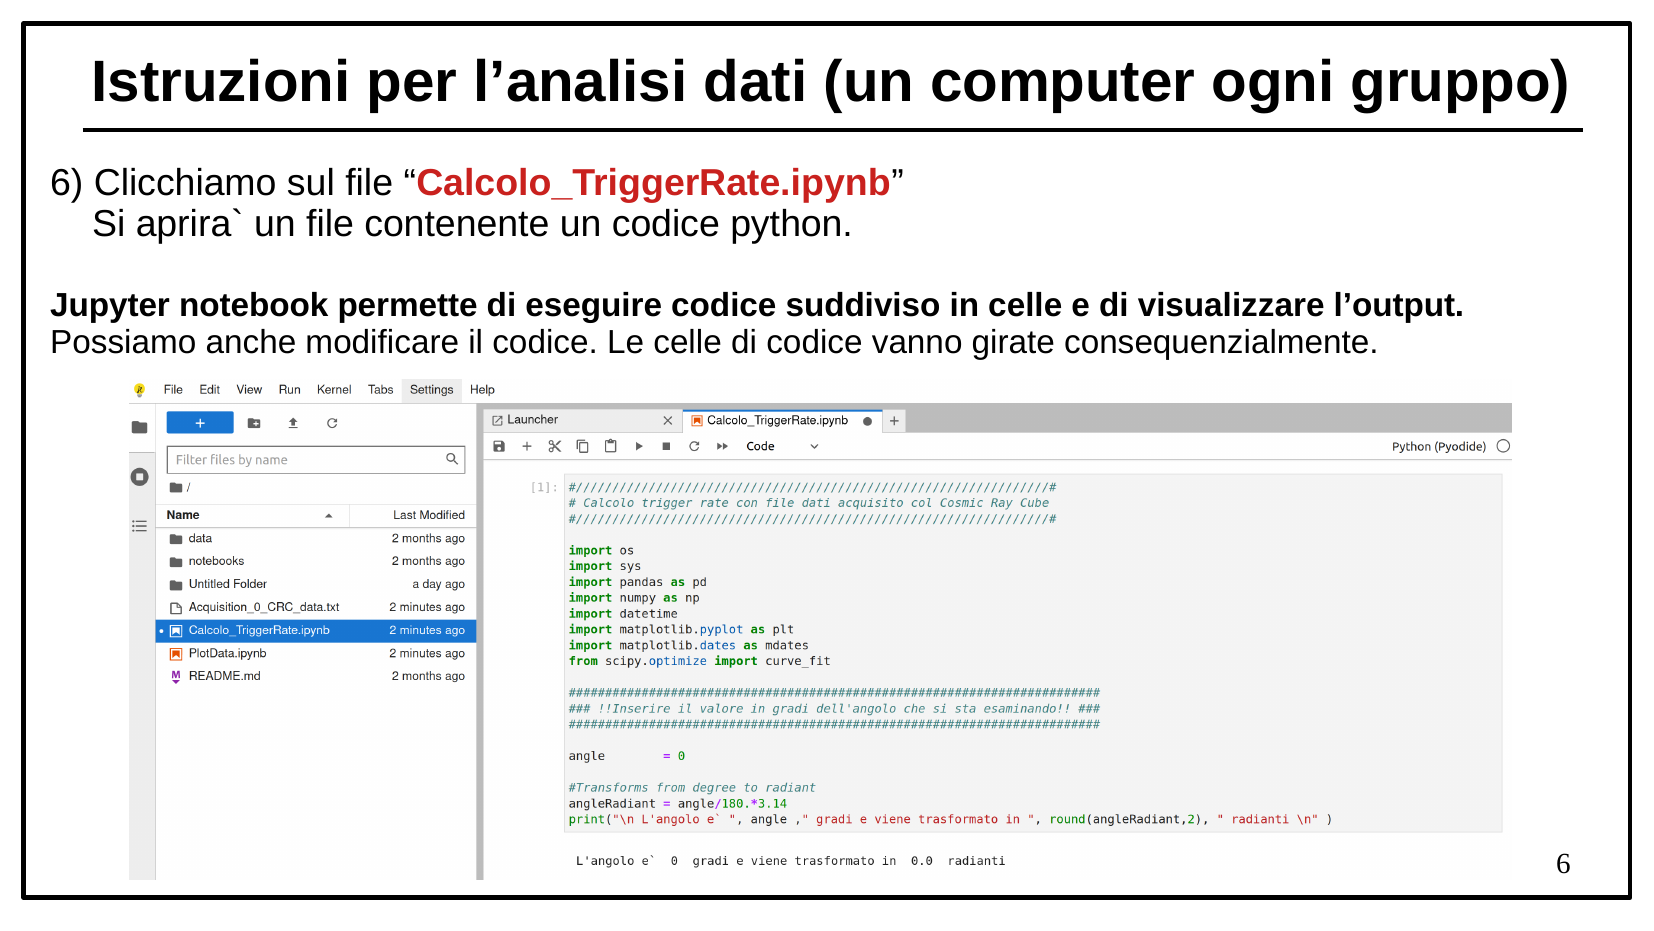

Istruzioni per l’analisi dati (un computer ogni gruppo)
6) Clicchiamo sul file “Calcolo_TriggerRate.ipynb”
 Si aprira` un file contenente un codice python.
Jupyter notebook permette di eseguire codice suddiviso in celle e di visualizzare l’output.
Possiamo anche modificare il codice. Le celle di codice vanno girate consequenzialmente.
6